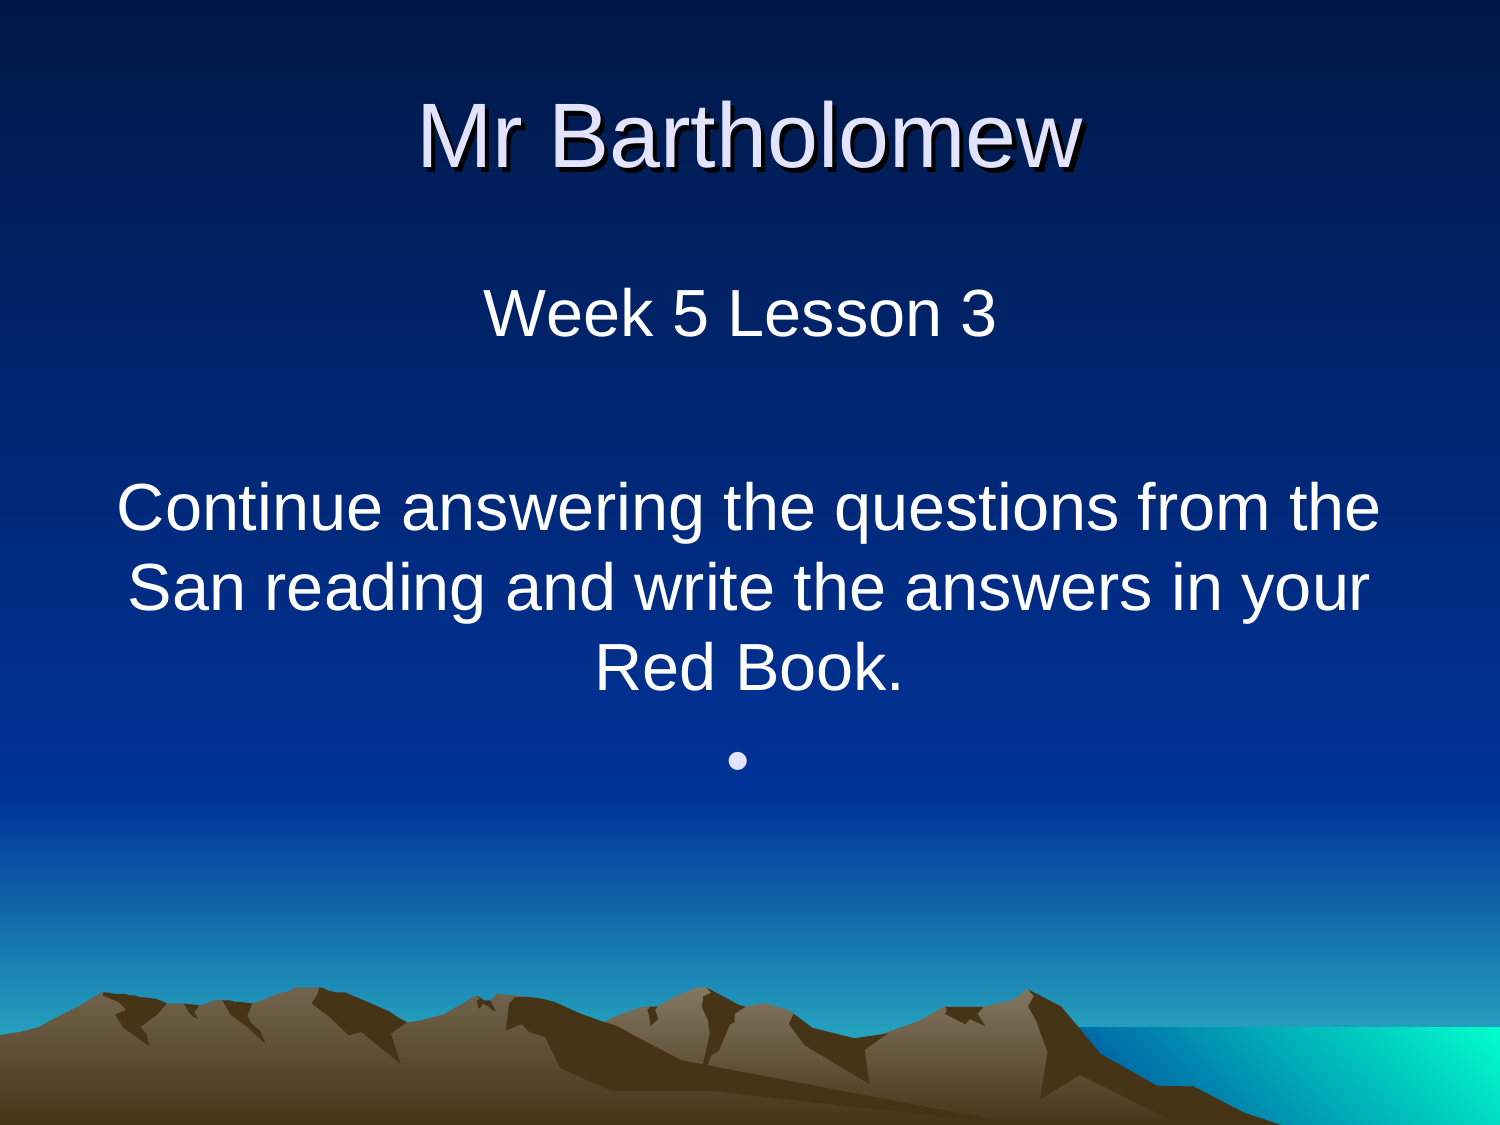

# Mr Bartholomew
Week 5 Lesson 3
Continue answering the questions from the San reading and write the answers in your Red Book.